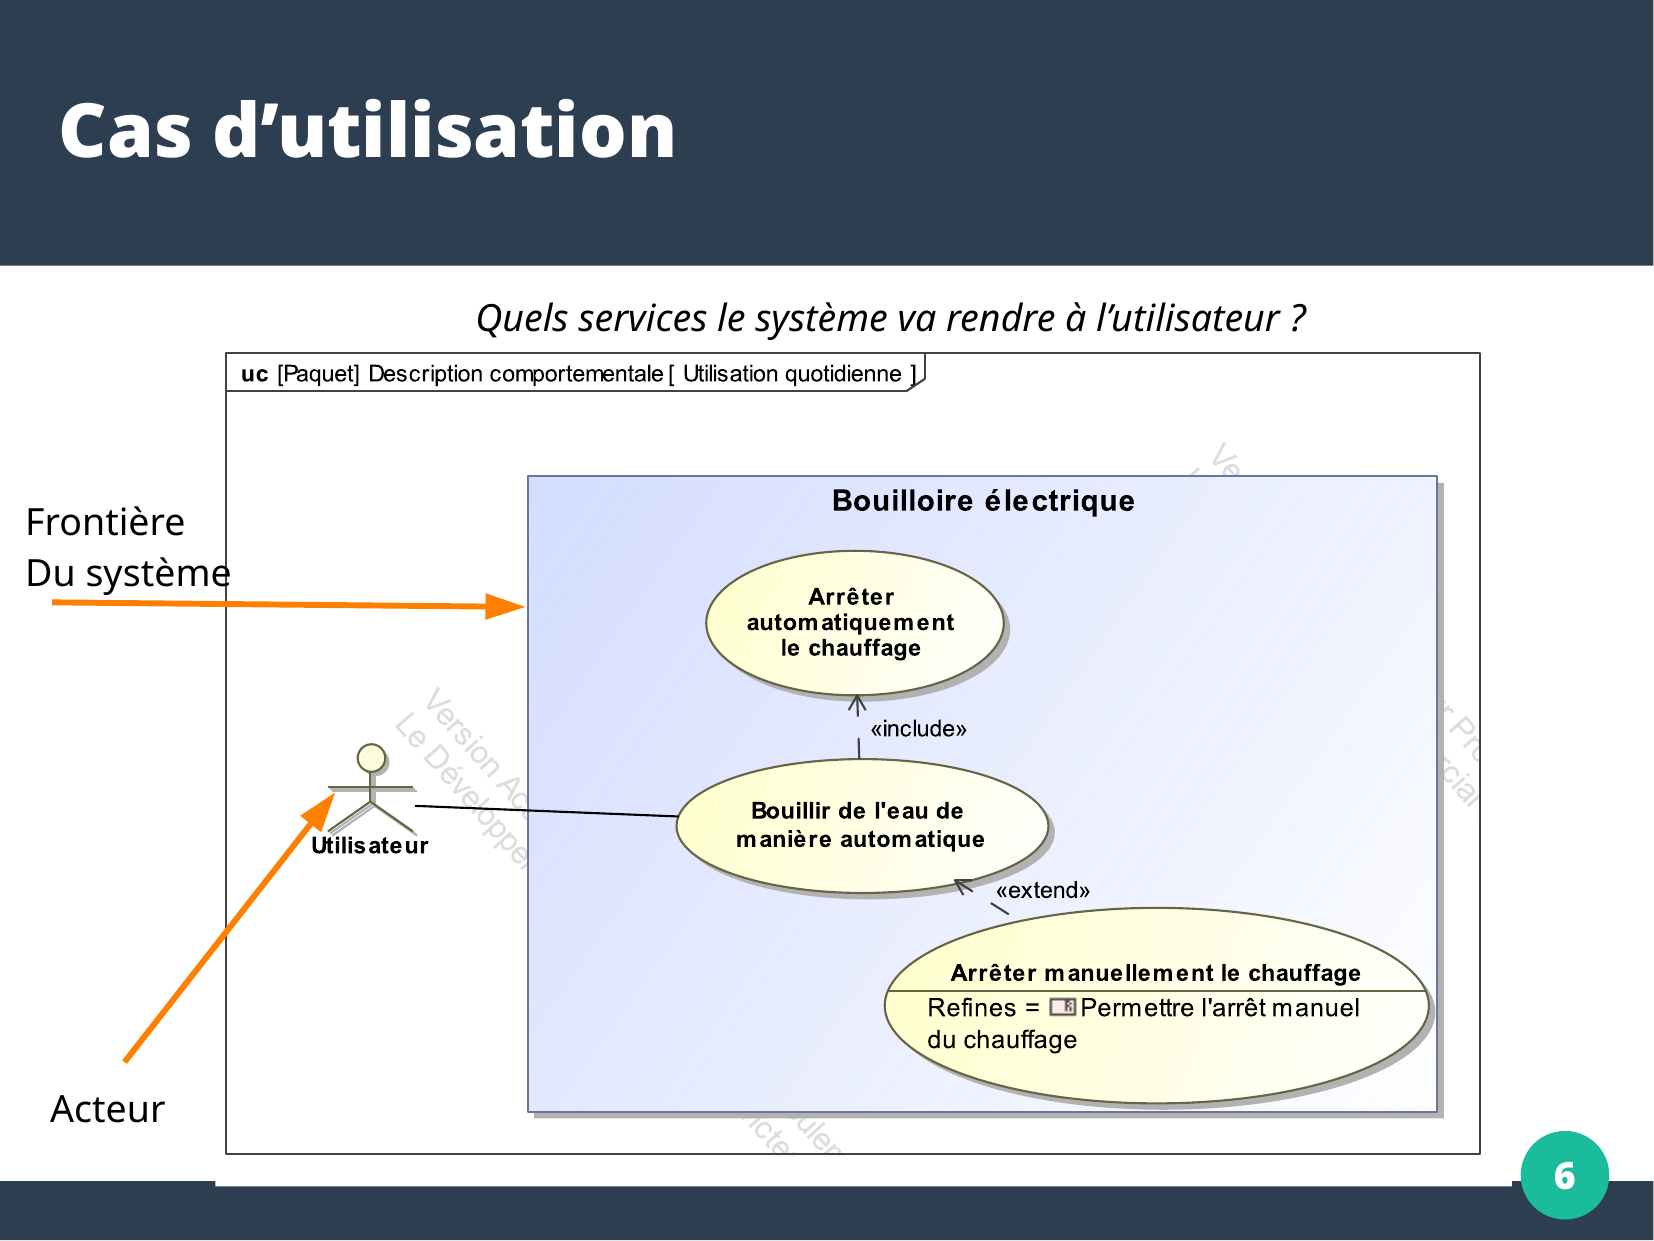

# Cas d’utilisation
Quels services le système va rendre à l’utilisateur ?
Frontière
Du système
Acteur
6